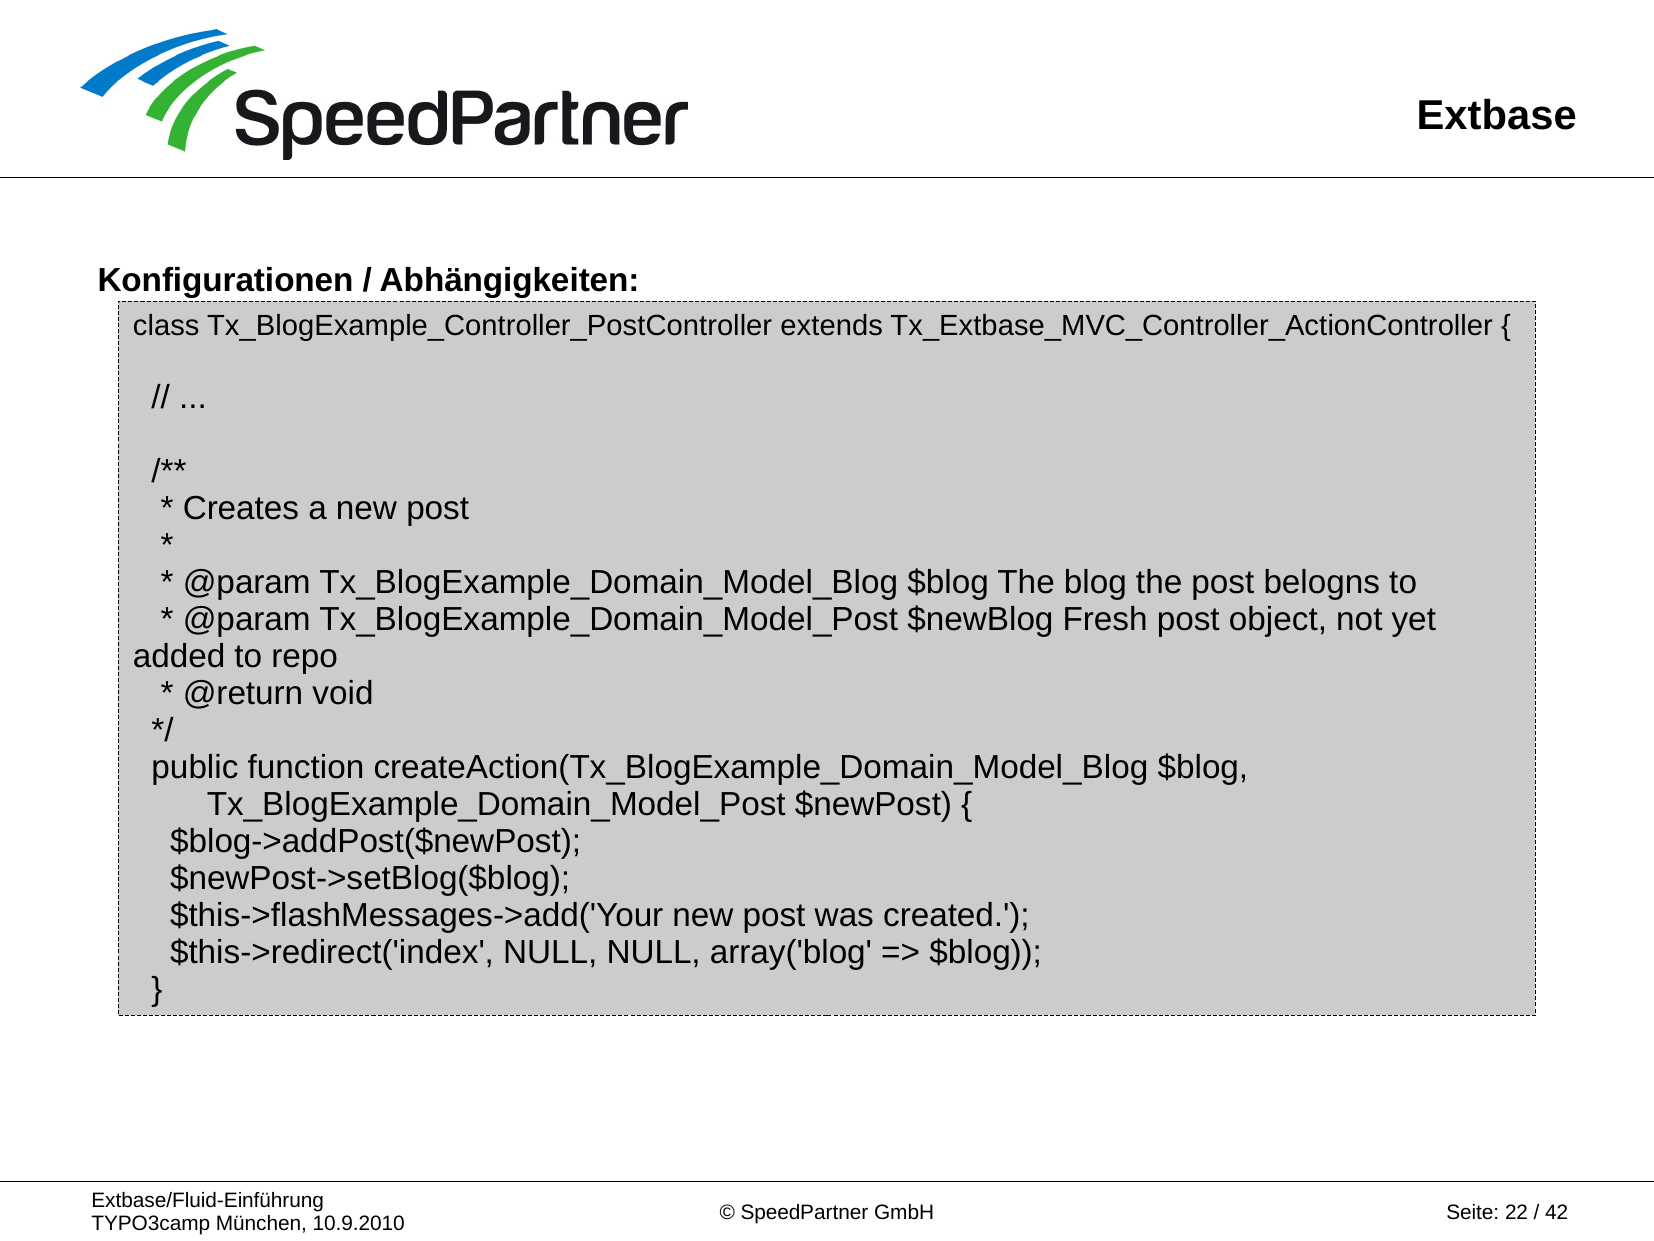

# Extbase
Konfigurationen / Abhängigkeiten:
class Tx_BlogExample_Controller_PostController extends Tx_Extbase_MVC_Controller_ActionController {
 // ...
 /**
 * Creates a new post
 *
 * @param Tx_BlogExample_Domain_Model_Blog $blog The blog the post belogns to
 * @param Tx_BlogExample_Domain_Model_Post $newBlog Fresh post object, not yet added to repo
 * @return void
 */
 public function createAction(Tx_BlogExample_Domain_Model_Blog $blog,
 Tx_BlogExample_Domain_Model_Post $newPost) {
 $blog->addPost($newPost);
 $newPost->setBlog($blog);
 $this->flashMessages->add('Your new post was created.');
 $this->redirect('index', NULL, NULL, array('blog' => $blog));
 }